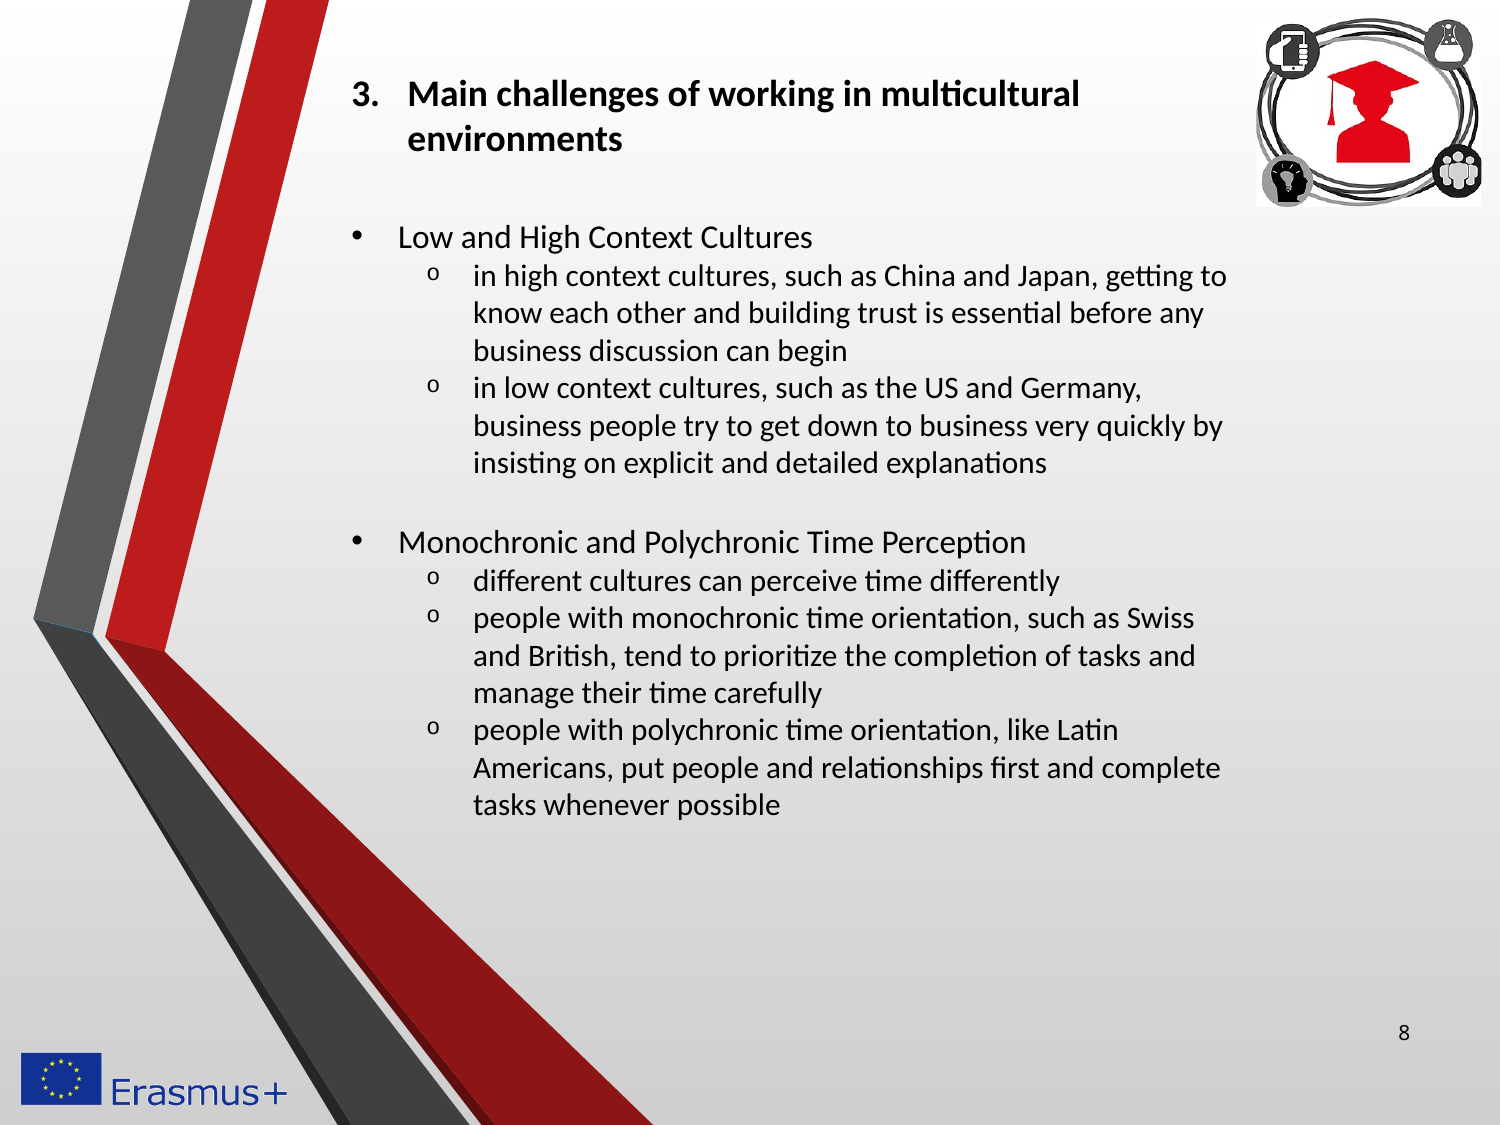

Main challenges of working in multicultural environments
Low and High Context Cultures
in high context cultures, such as China and Japan, getting to know each other and building trust is essential before any business discussion can begin
in low context cultures, such as the US and Germany, business people try to get down to business very quickly by insisting on explicit and detailed explanations
Monochronic and Polychronic Time Perception
different cultures can perceive time differently
people with monochronic time orientation, such as Swiss and British, tend to prioritize the completion of tasks and manage their time carefully
people with polychronic time orientation, like Latin Americans, put people and relationships first and complete tasks whenever possible